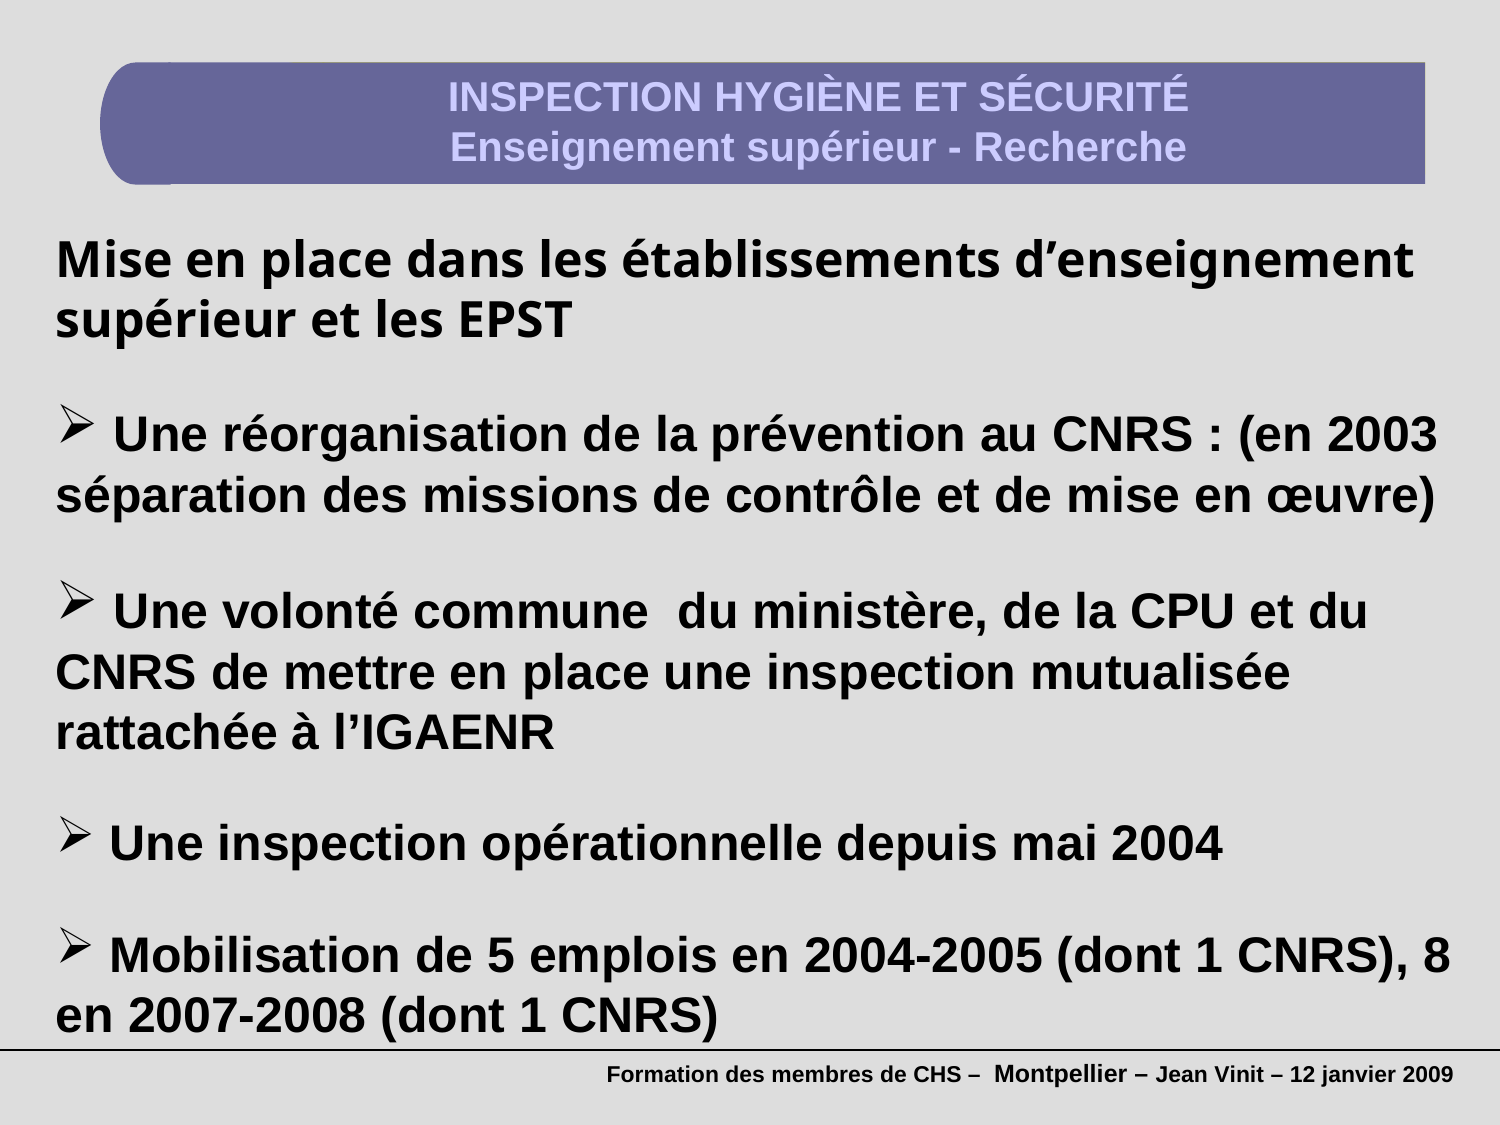

#
Mise en place dans les établissements d’enseignement supérieur et les EPST
 Une réorganisation de la prévention au CNRS : (en 2003 séparation des missions de contrôle et de mise en œuvre)
 Une volonté commune du ministère, de la CPU et du CNRS de mettre en place une inspection mutualisée rattachée à l’IGAENR
 Une inspection opérationnelle depuis mai 2004
 Mobilisation de 5 emplois en 2004-2005 (dont 1 CNRS), 8 en 2007-2008 (dont 1 CNRS)